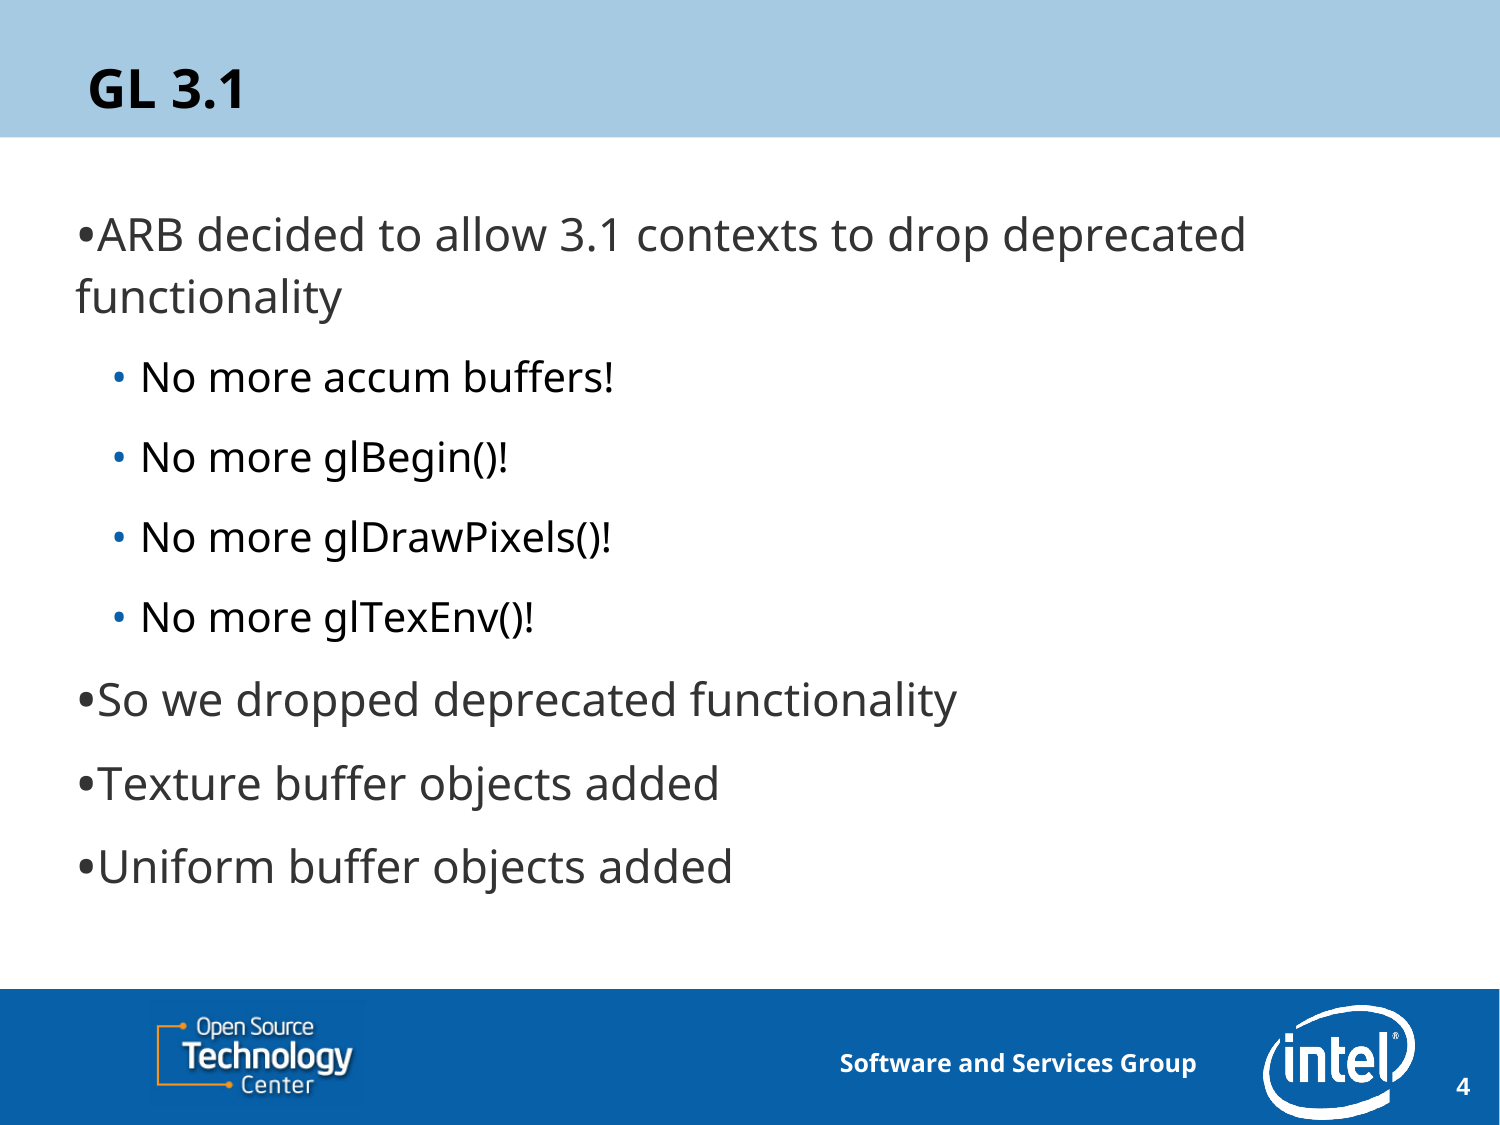

# GL 3.1
ARB decided to allow 3.1 contexts to drop deprecated functionality
No more accum buffers!
No more glBegin()!
No more glDrawPixels()!
No more glTexEnv()!
So we dropped deprecated functionality
Texture buffer objects added
Uniform buffer objects added